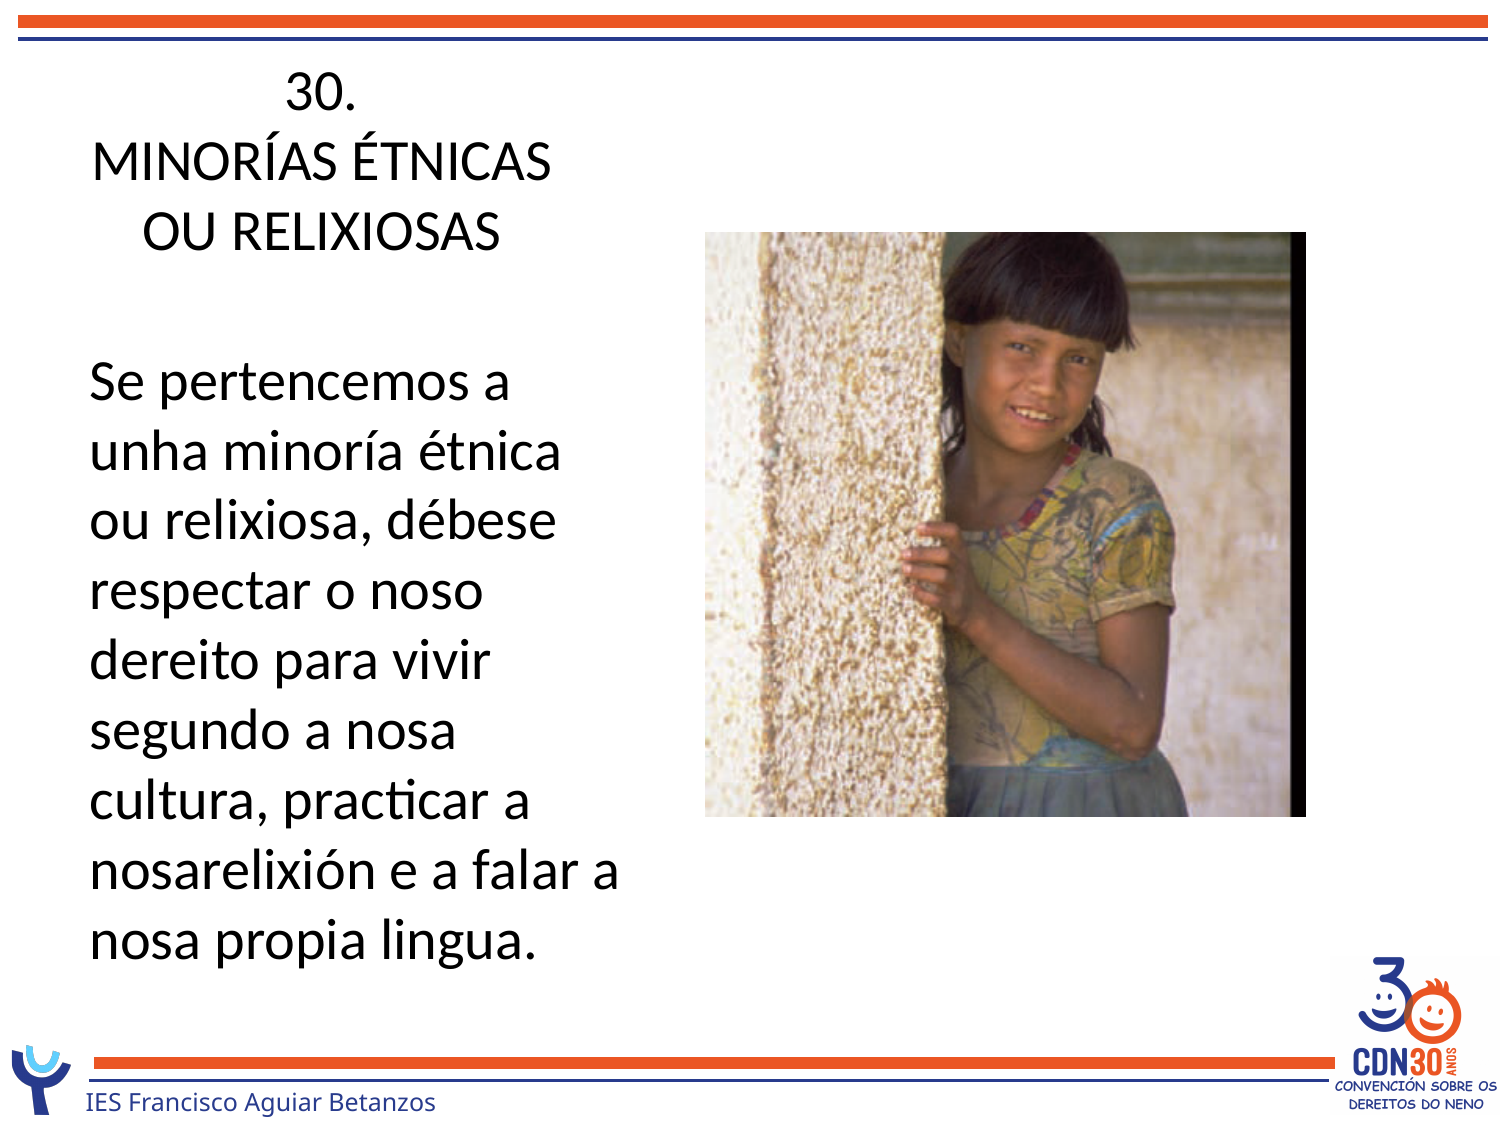

# 30. MINORÍAS ÉTNICAS OU RELIXIOSAS
Se pertencemos a unha minoría étnica ou relixiosa, débese respectar o noso dereito para vivir segundo a nosa cultura, practicar a nosarelixión e a falar a nosa propia lingua.